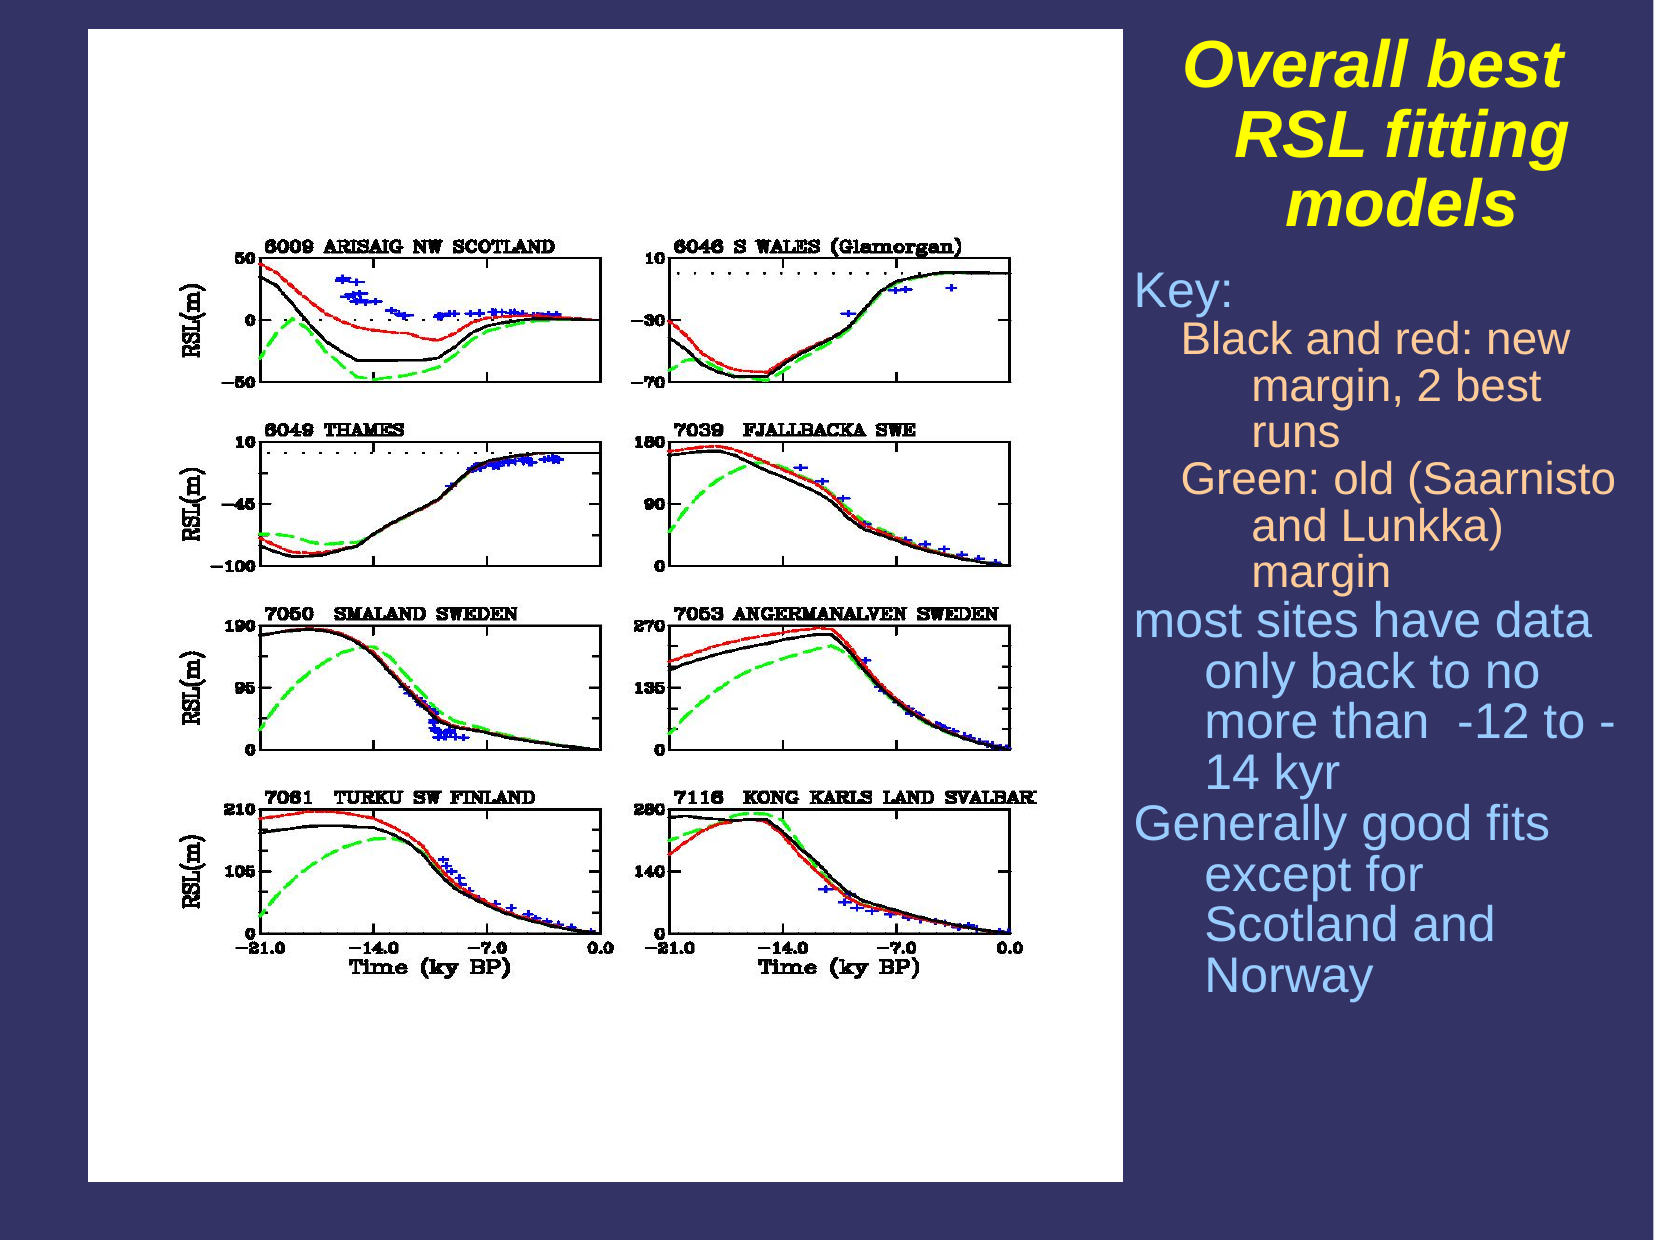

# Overall best RSL fitting models
Key:
Black and red: new margin, 2 best runs
Green: old (Saarnisto and Lunkka) margin
most sites have data only back to no more than -12 to -14 kyr
Generally good fits except for Scotland and Norway